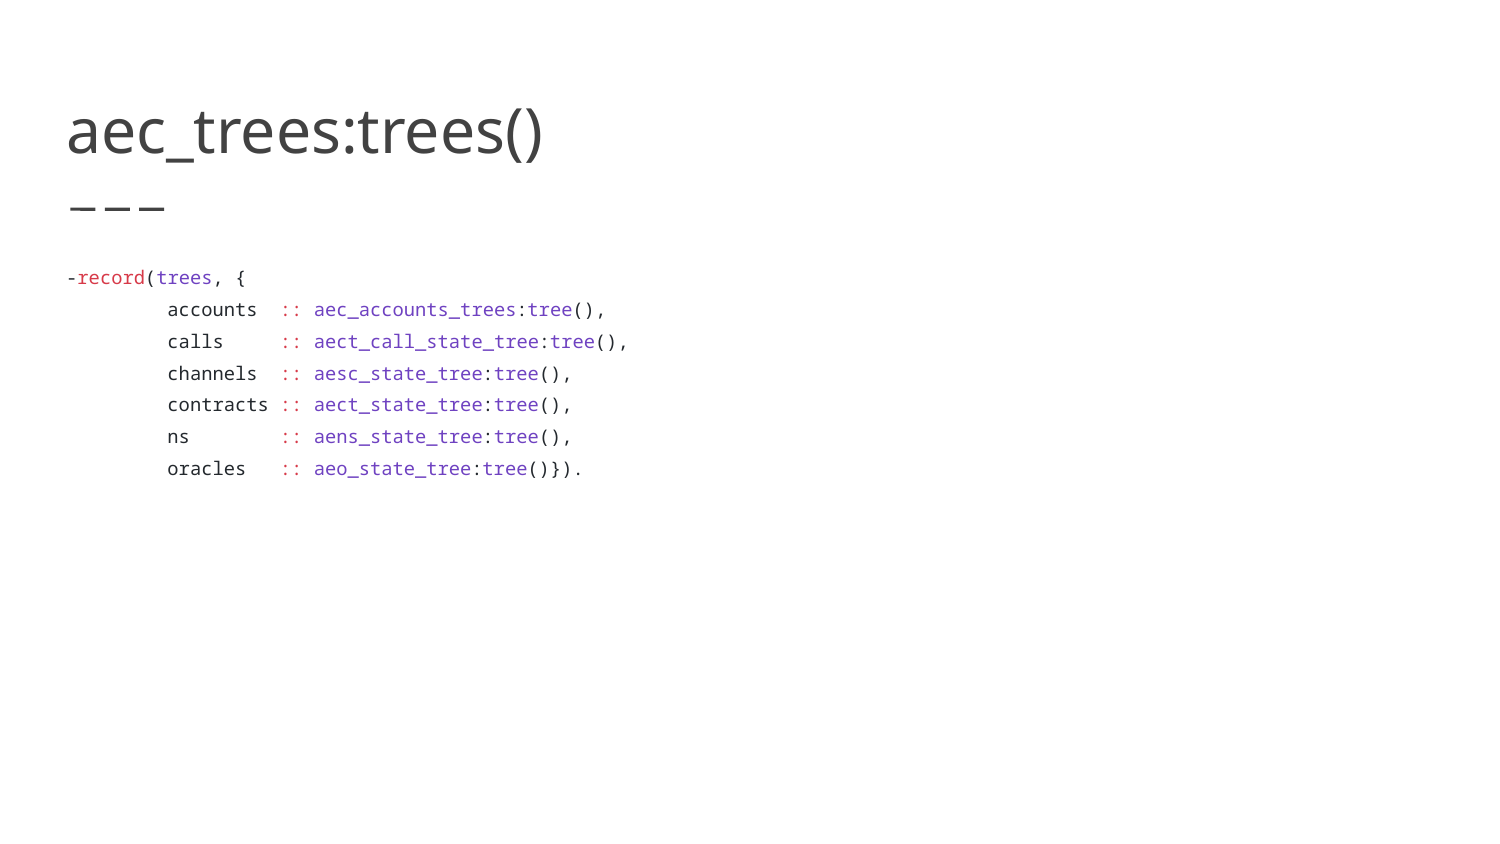

# aec_trees:trees()
-record(trees, {
 accounts :: aec_accounts_trees:tree(),
 calls :: aect_call_state_tree:tree(),
 channels :: aesc_state_tree:tree(),
 contracts :: aect_state_tree:tree(),
 ns :: aens_state_tree:tree(),
 oracles :: aeo_state_tree:tree()}).